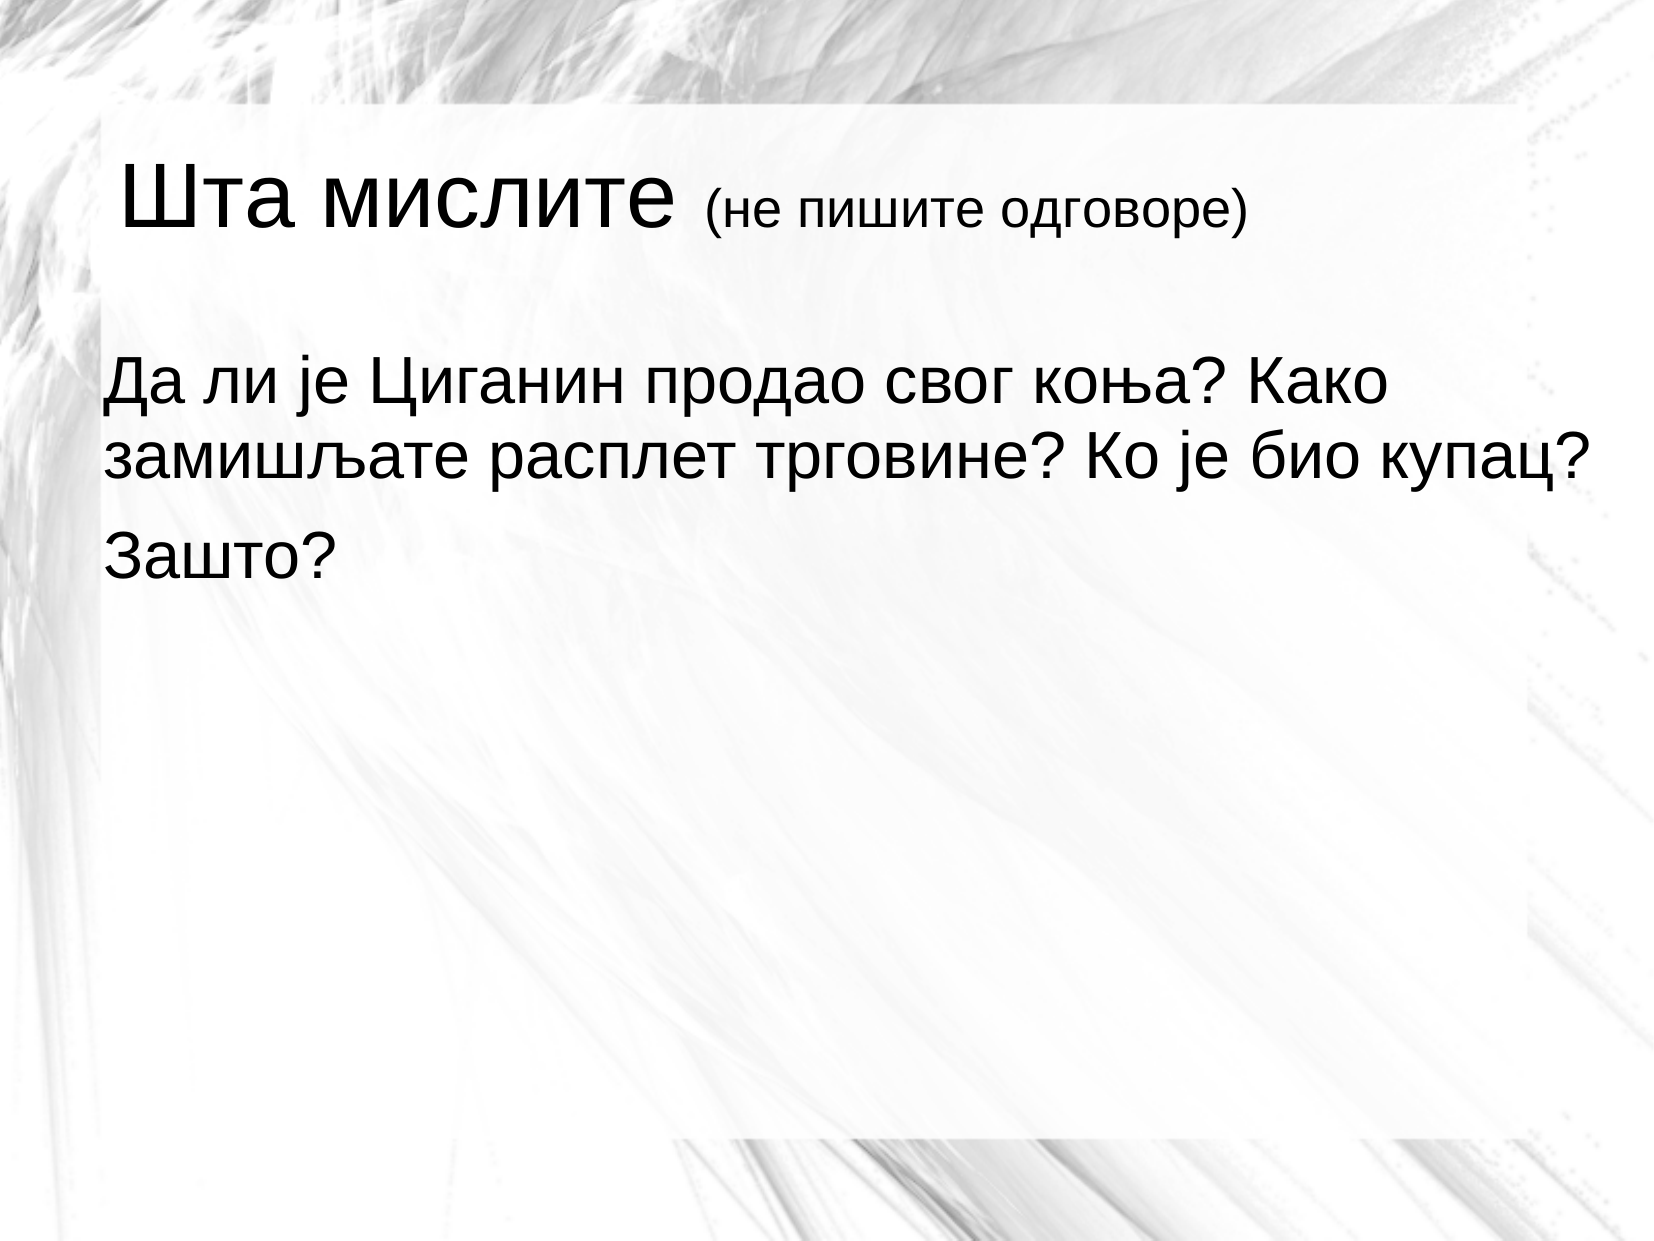

# Шта мислите (не пишите одговоре)
Да ли је Циганин продао свог коња? Како замишљате расплет трговине? Ко је био купац?
Зашто?